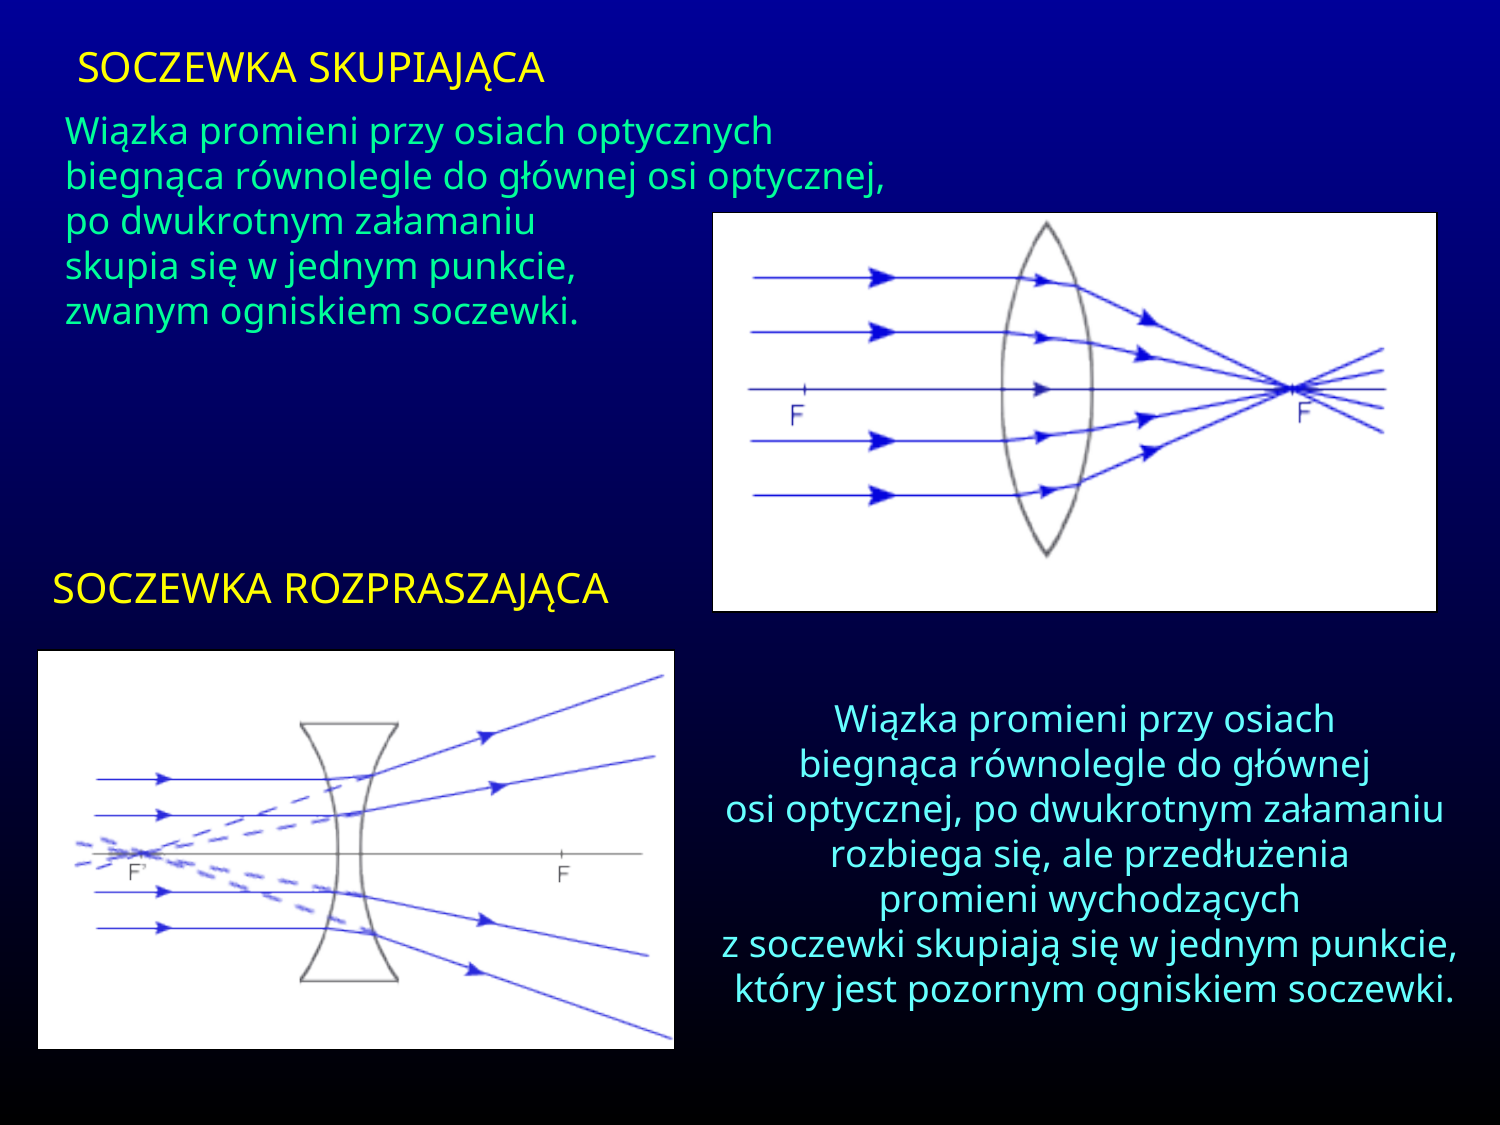

SOCZEWKA SKUPIAJĄCA
Wiązka promieni przy osiach optycznych
biegnąca równolegle do głównej osi optycznej,
po dwukrotnym załamaniu
skupia się w jednym punkcie,
zwanym ogniskiem soczewki.
SOCZEWKA ROZPRASZAJĄCA
Wiązka promieni przy osiach
biegnąca równolegle do głównej
osi optycznej, po dwukrotnym załamaniu
rozbiega się, ale przedłużenia
 promieni wychodzących
z soczewki skupiają się w jednym punkcie,
 który jest pozornym ogniskiem soczewki.